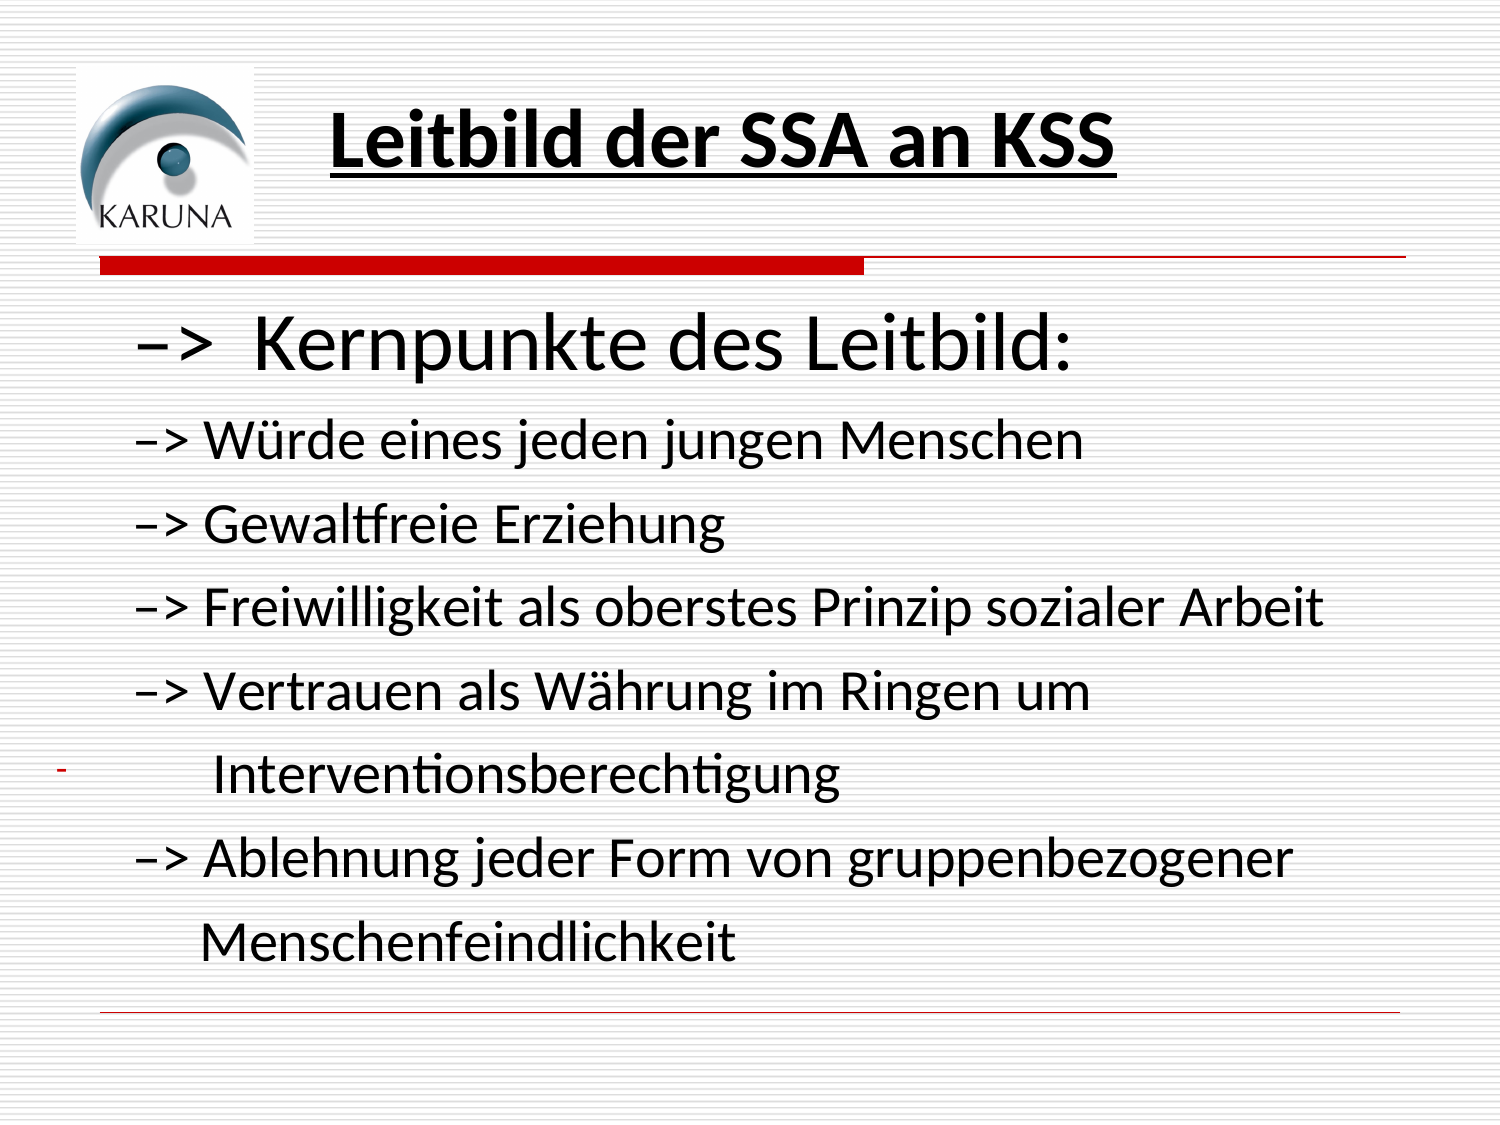

# Leitbild der SSA an KSS
–> Kernpunkte des Leitbild:
–> Würde eines jeden jungen Menschen
–> Gewaltfreie Erziehung
–> Freiwilligkeit als oberstes Prinzip sozialer Arbeit
–> Vertrauen als Währung im Ringen um
 Interventionsberechtigung
–> Ablehnung jeder Form von gruppenbezogener
 Menschenfeindlichkeit